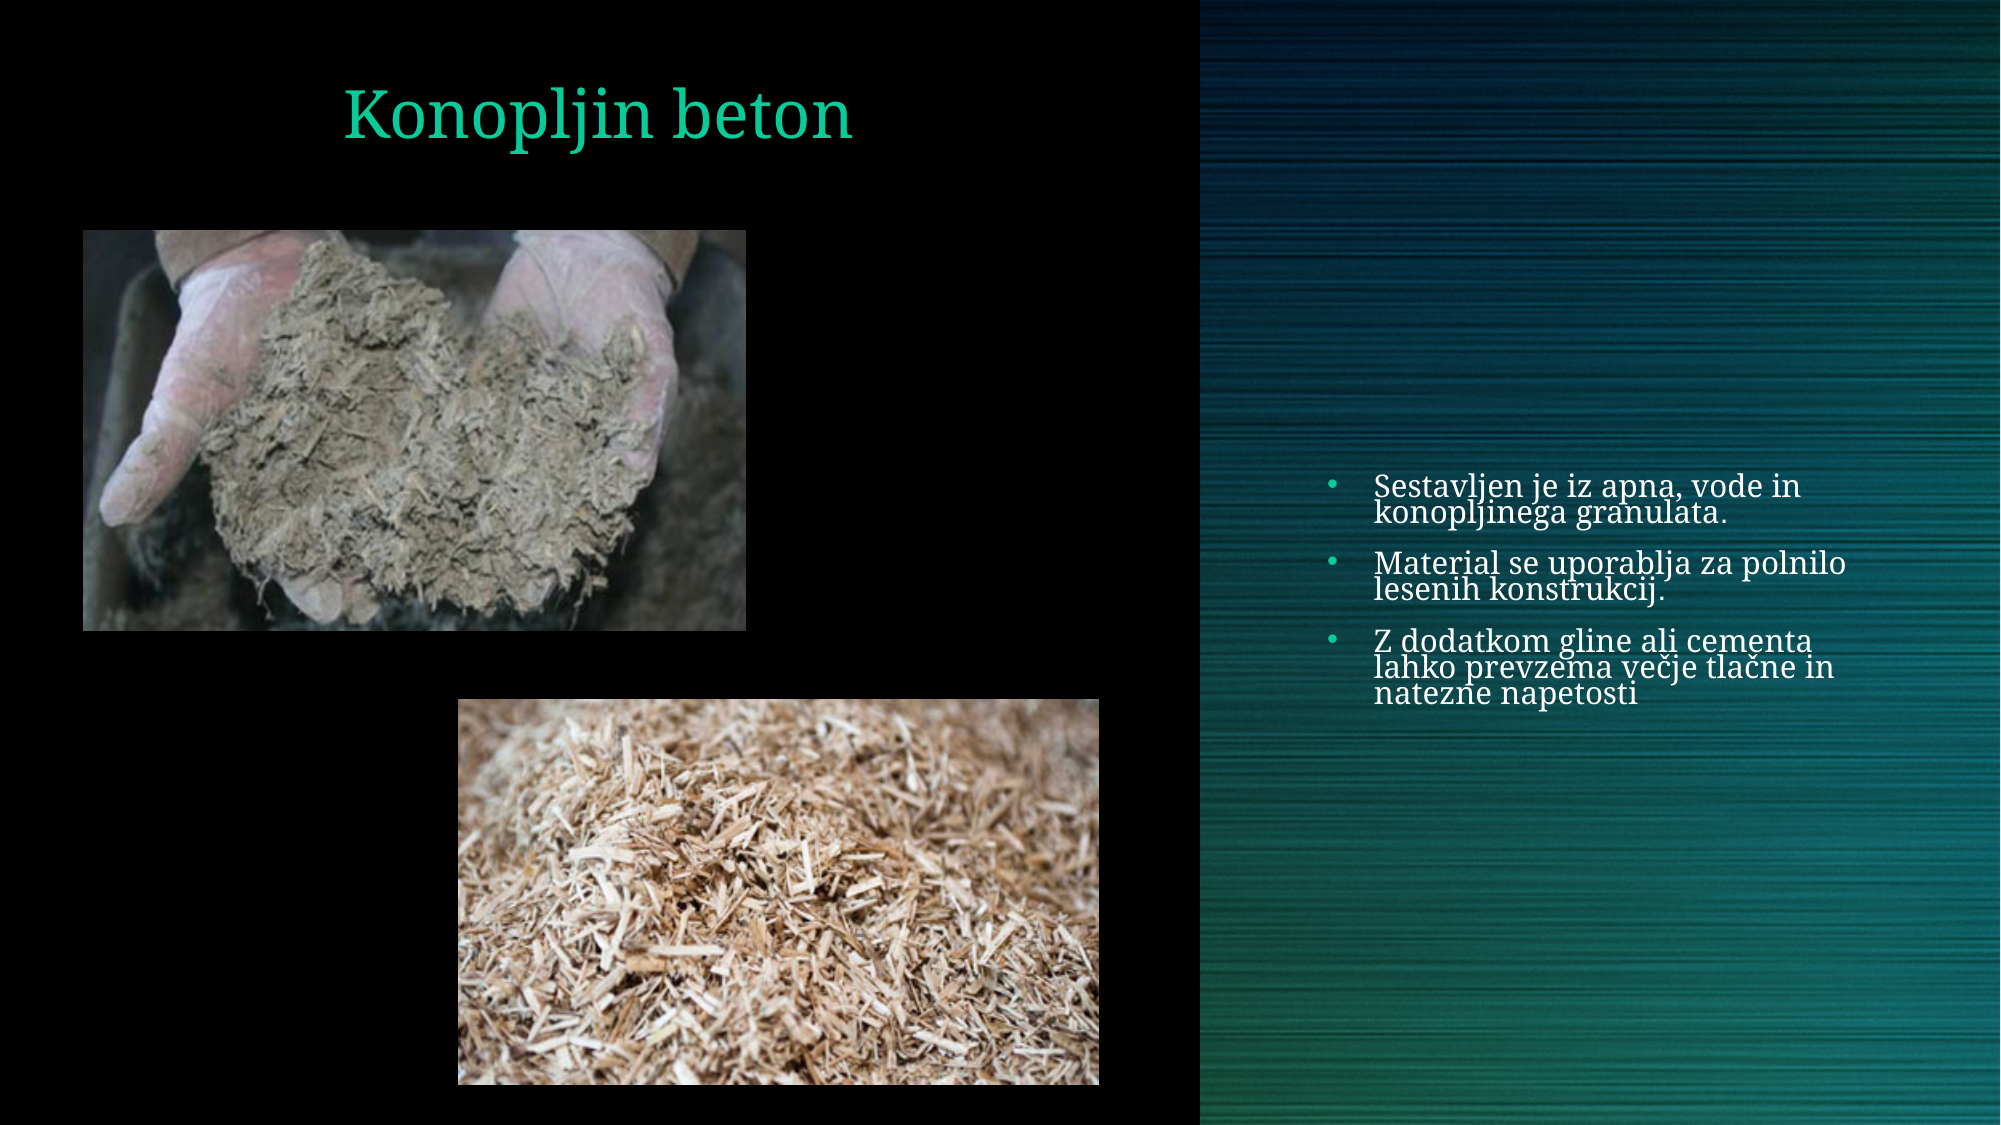

# Konopljin beton
Sestavljen je iz apna, vode in konopljinega granulata.
Material se uporablja za polnilo lesenih konstrukcij.
Z dodatkom gline ali cementa lahko prevzema večje tlačne in natezne napetosti